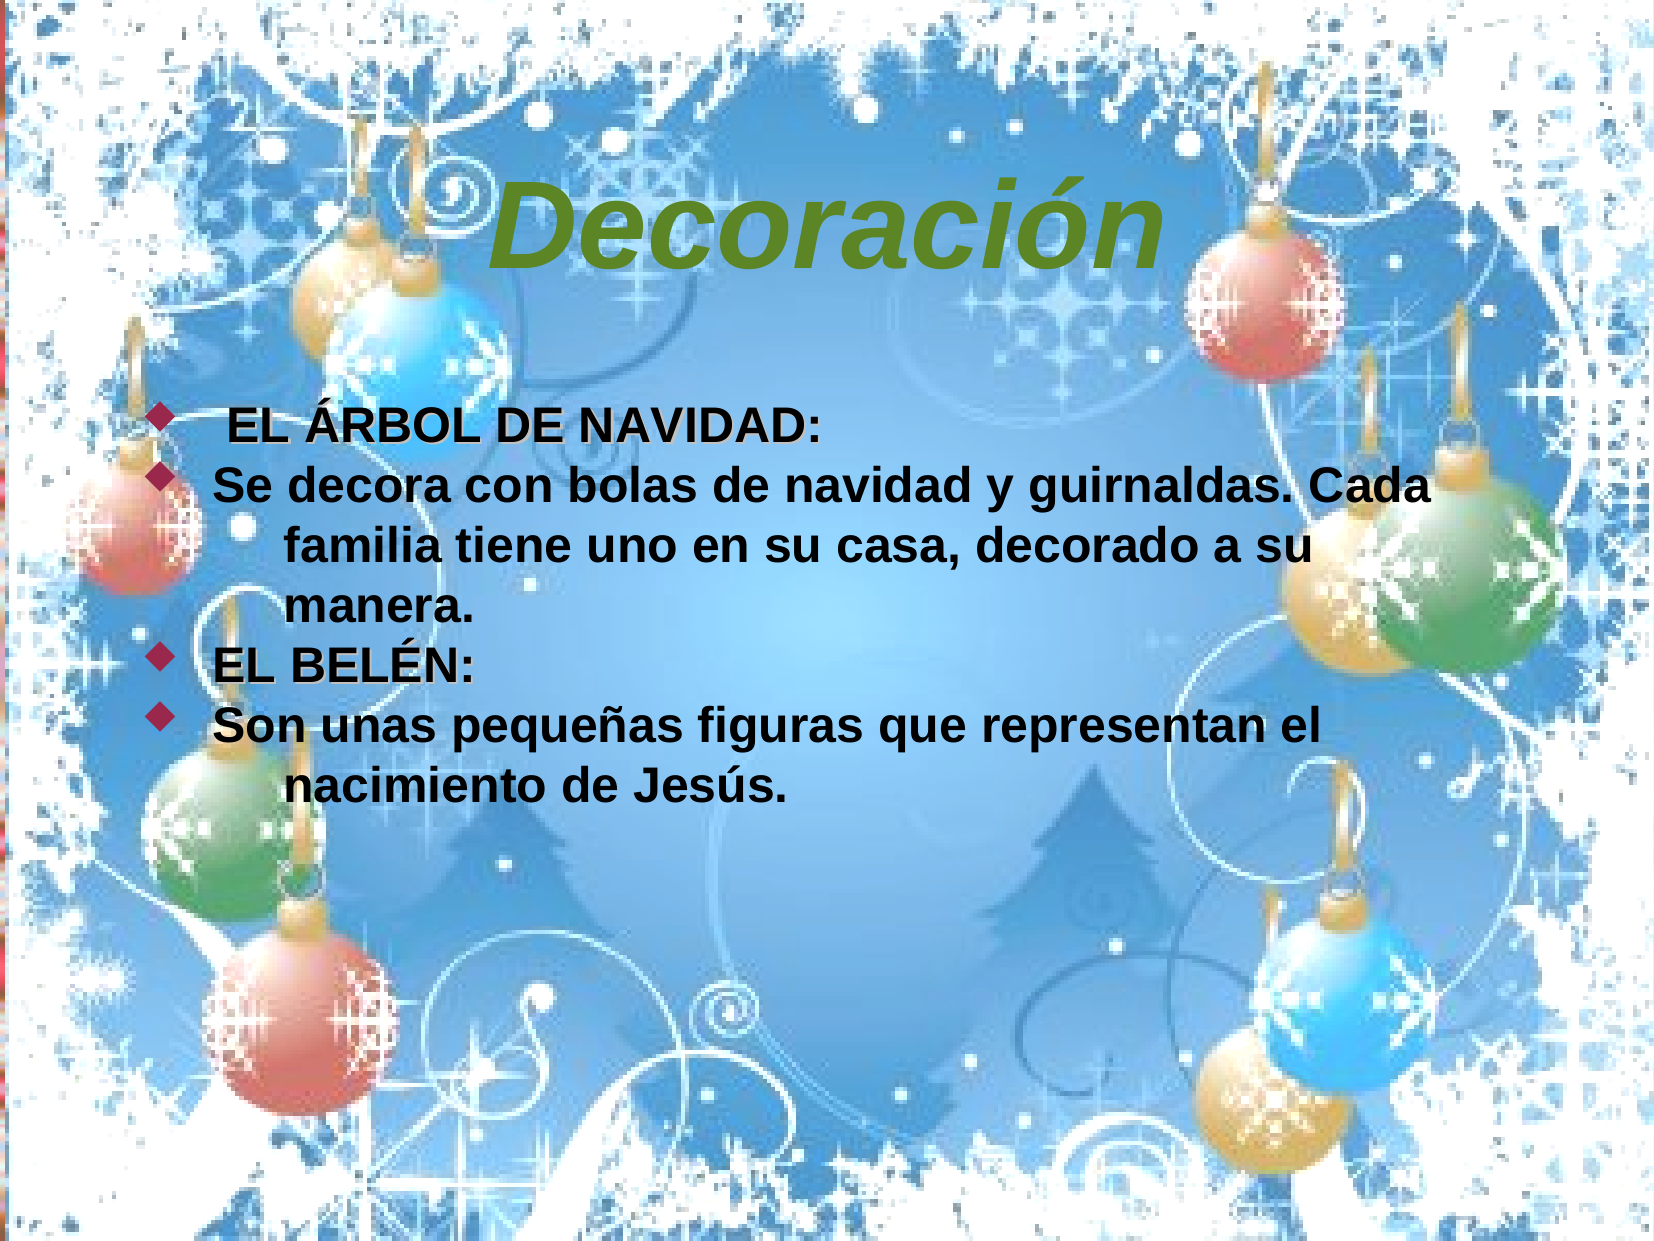

# Decoración
 EL ÁRBOL DE NAVIDAD:
Se decora con bolas de navidad y guirnaldas. Cada familia tiene uno en su casa, decorado a su manera.
EL BELÉN:
Son unas pequeñas figuras que representan el nacimiento de Jesús.